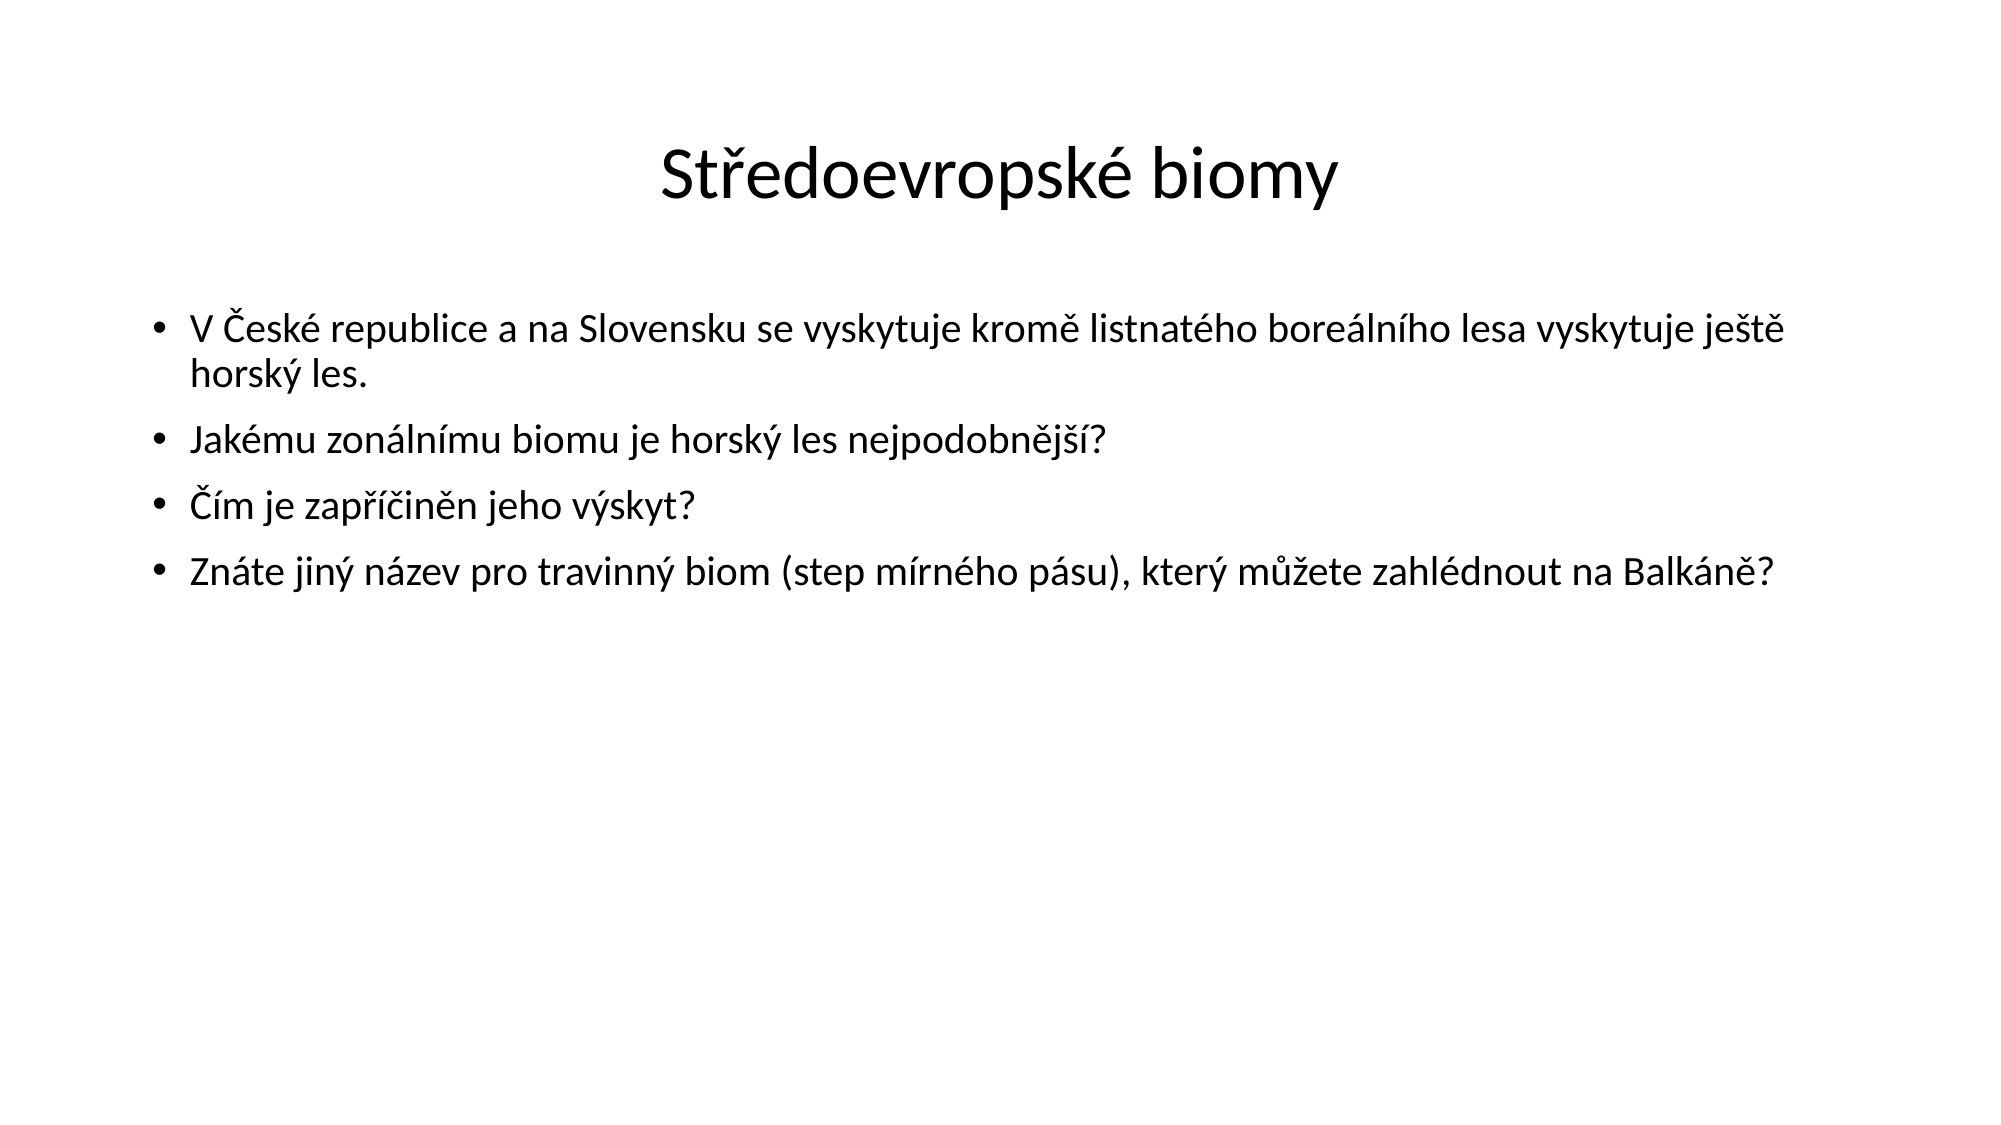

# Středoevropské biomy
V České republice a na Slovensku se vyskytuje kromě listnatého boreálního lesa vyskytuje ještě horský les.
Jakému zonálnímu biomu je horský les nejpodobnější?
Čím je zapříčiněn jeho výskyt?
Znáte jiný název pro travinný biom (step mírného pásu), který můžete zahlédnout na Balkáně?